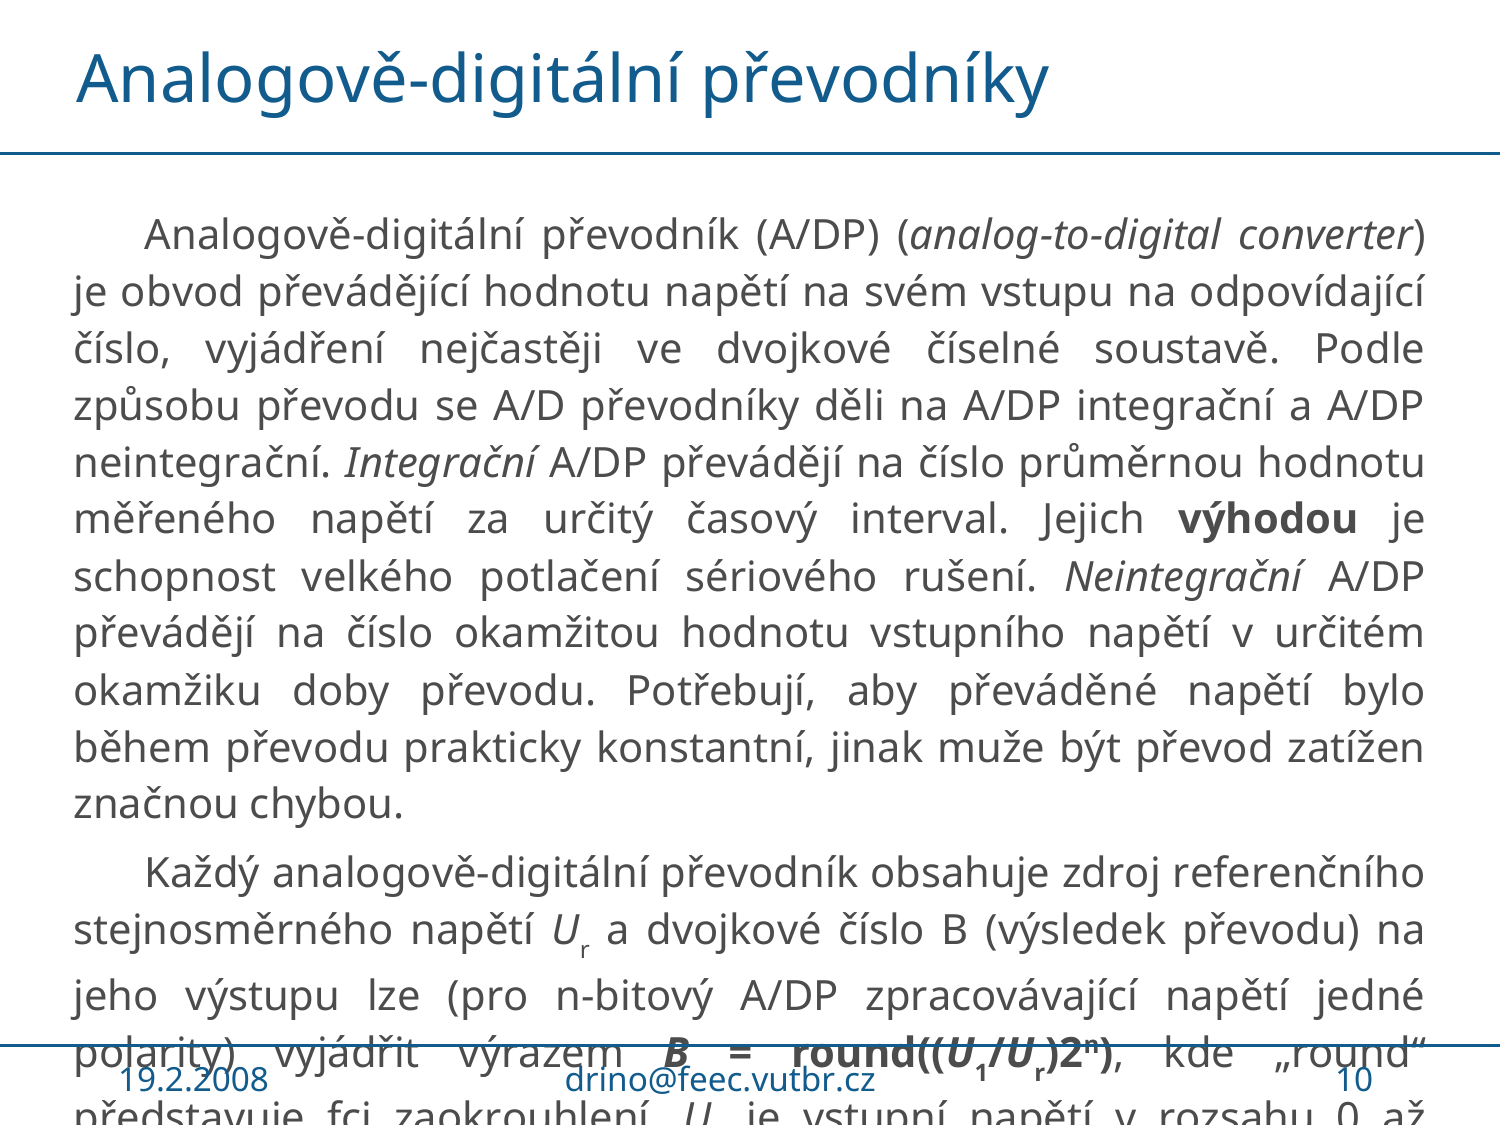

# Analogově-digitální převodníky
Analogově-digitální převodník (A/DP) (analog-to-digital converter) je obvod převádějící hodnotu napětí na svém vstupu na odpovídající číslo, vyjádření nejčastěji ve dvojkové číselné soustavě. Podle způsobu převodu se A/D převodníky děli na A/DP integrační a A/DP neintegrační. Integrační A/DP převádějí na číslo průměrnou hodnotu měřeného napětí za určitý časový interval. Jejich výhodou je schopnost velkého potlačení sériového rušení. Neintegrační A/DP převádějí na číslo okamžitou hodnotu vstupního napětí v určitém okamžiku doby převodu. Potřebují, aby převáděné napětí bylo během převodu prakticky konstantní, jinak muže být převod zatížen značnou chybou.
Každý analogově-digitální převodník obsahuje zdroj referenčního stejnosměrného napětí Ur a dvojkové číslo B (výsledek převodu) na jeho výstupu lze (pro n-bitový A/DP zpracovávající napětí jedné polarity) vyjádřit výrazem B = round((U1/Ur)2n), kde „round“ představuje fci zaokrouhlení, U1 je vstupní napětí v rozsahu 0 až U1max.
19.2.2008
drino@feec.vutbr.cz